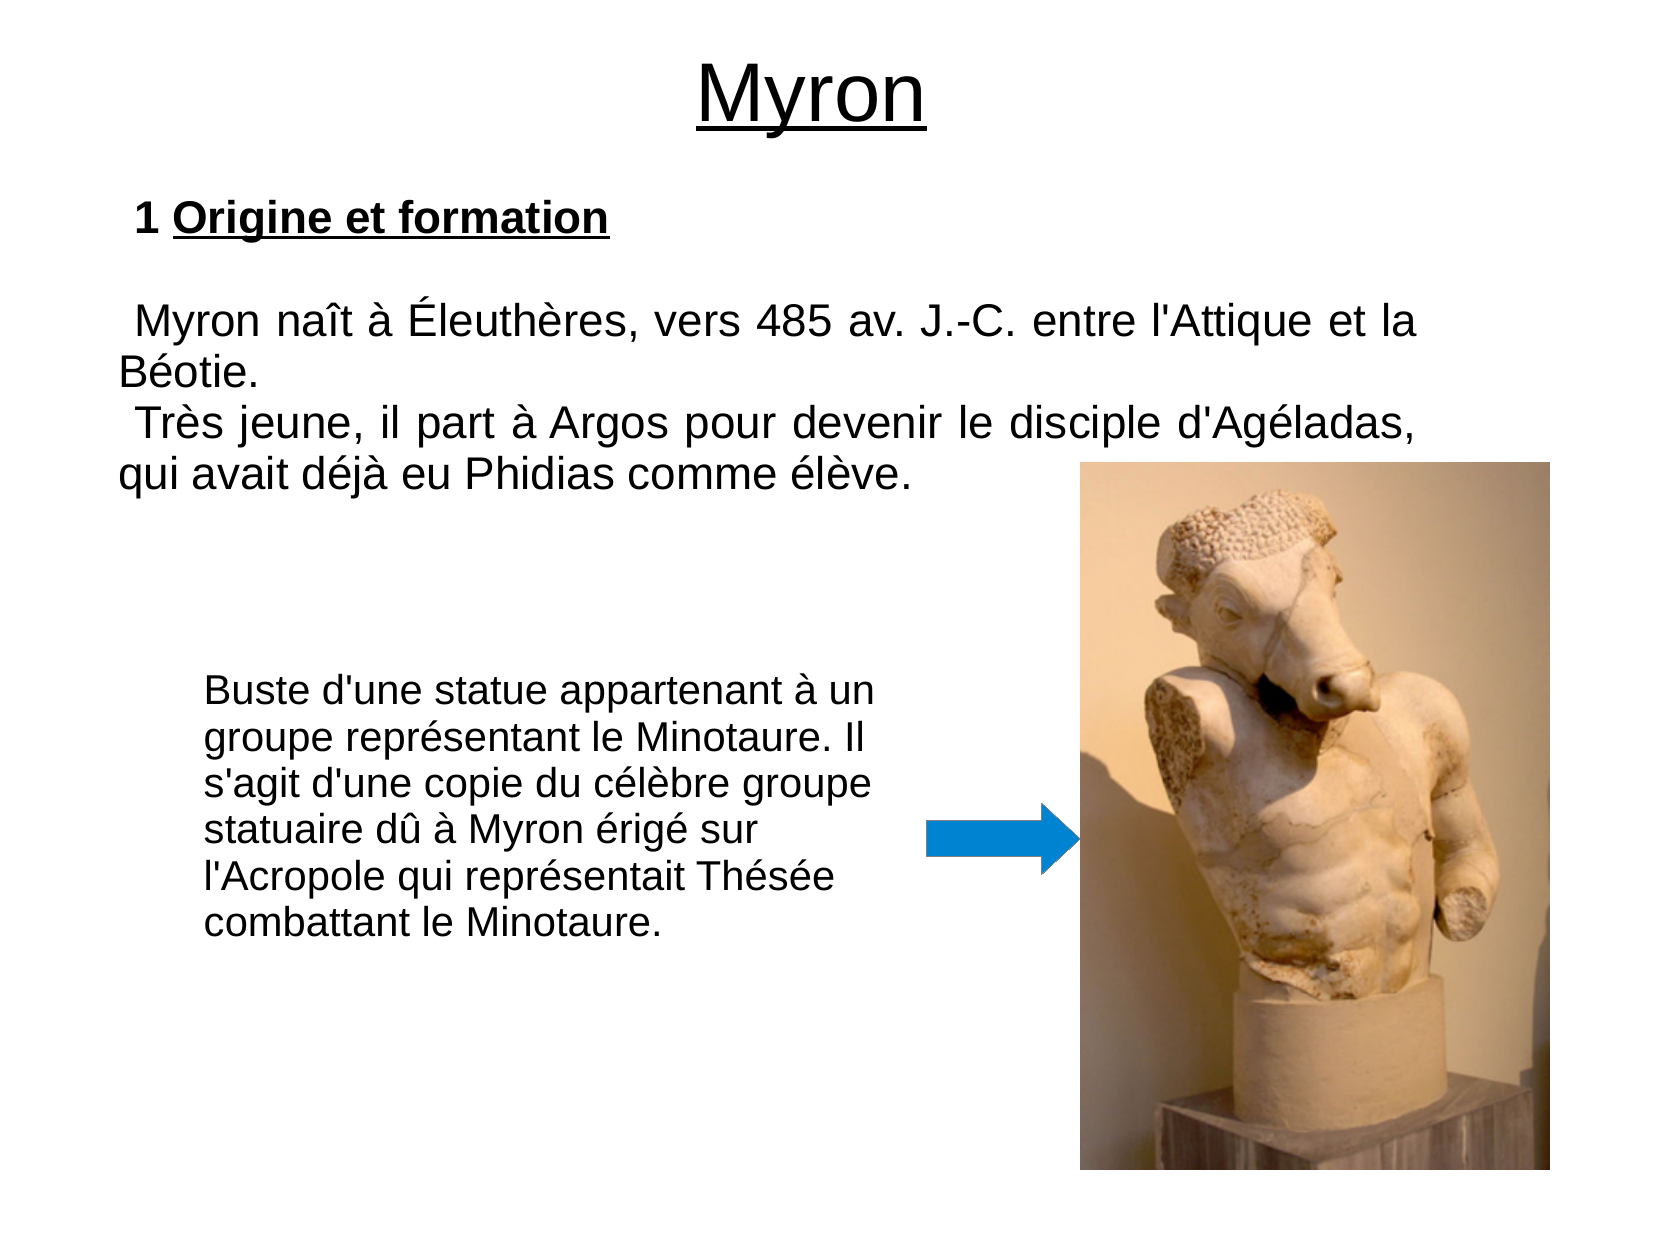

# Myron
1 Origine et formation
Myron naît à Éleuthères, vers 485 av. J.-C. entre l'Attique et la Béotie.
Très jeune, il part à Argos pour devenir le disciple d'Agéladas, qui avait déjà eu Phidias comme élève.
Buste d'une statue appartenant à un groupe représentant le Minotaure. Il s'agit d'une copie du célèbre groupe statuaire dû à Myron érigé sur l'Acropole qui représentait Thésée combattant le Minotaure.